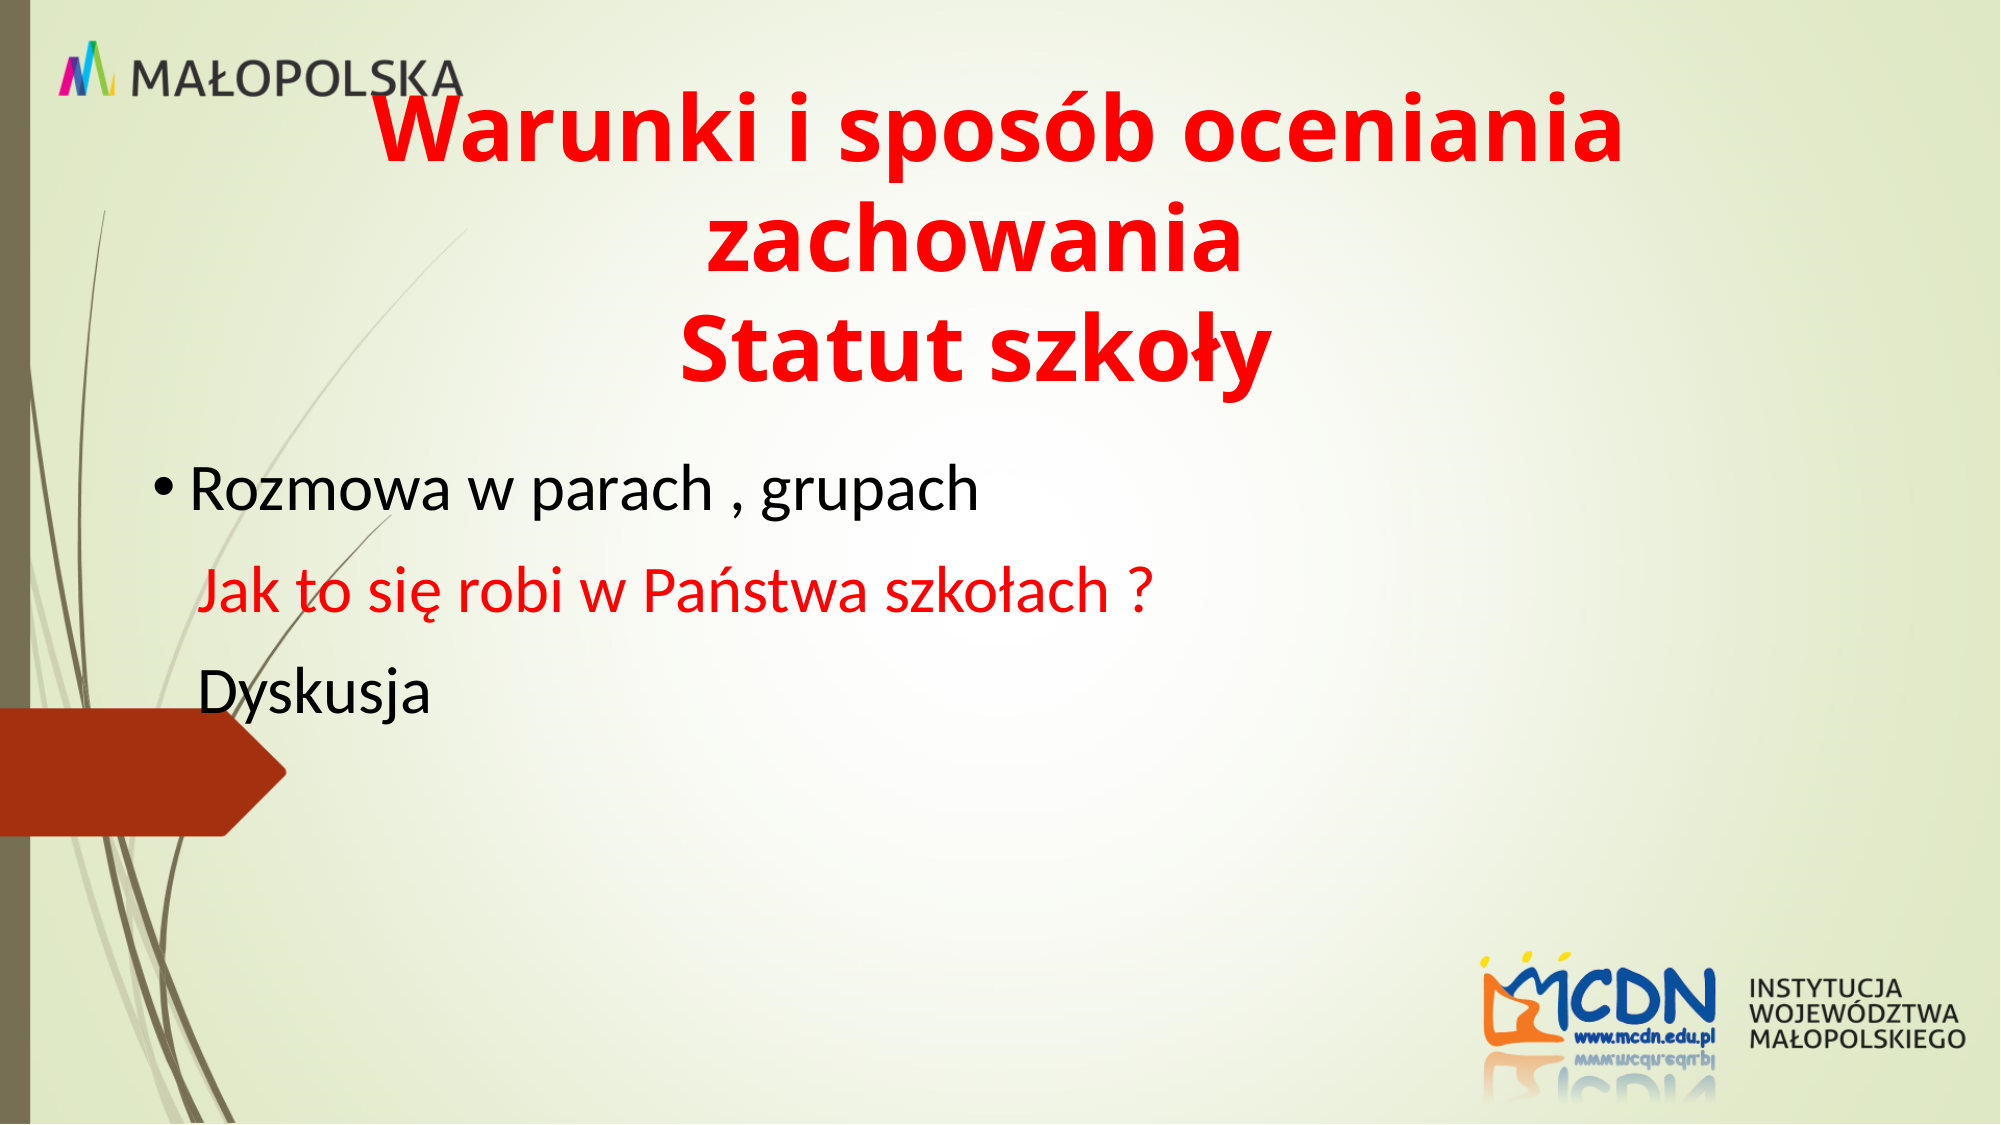

# Warunki i sposób oceniania zachowania Statut szkoły
Rozmowa w parach , grupach
 Jak to się robi w Państwa szkołach ?
 Dyskusja